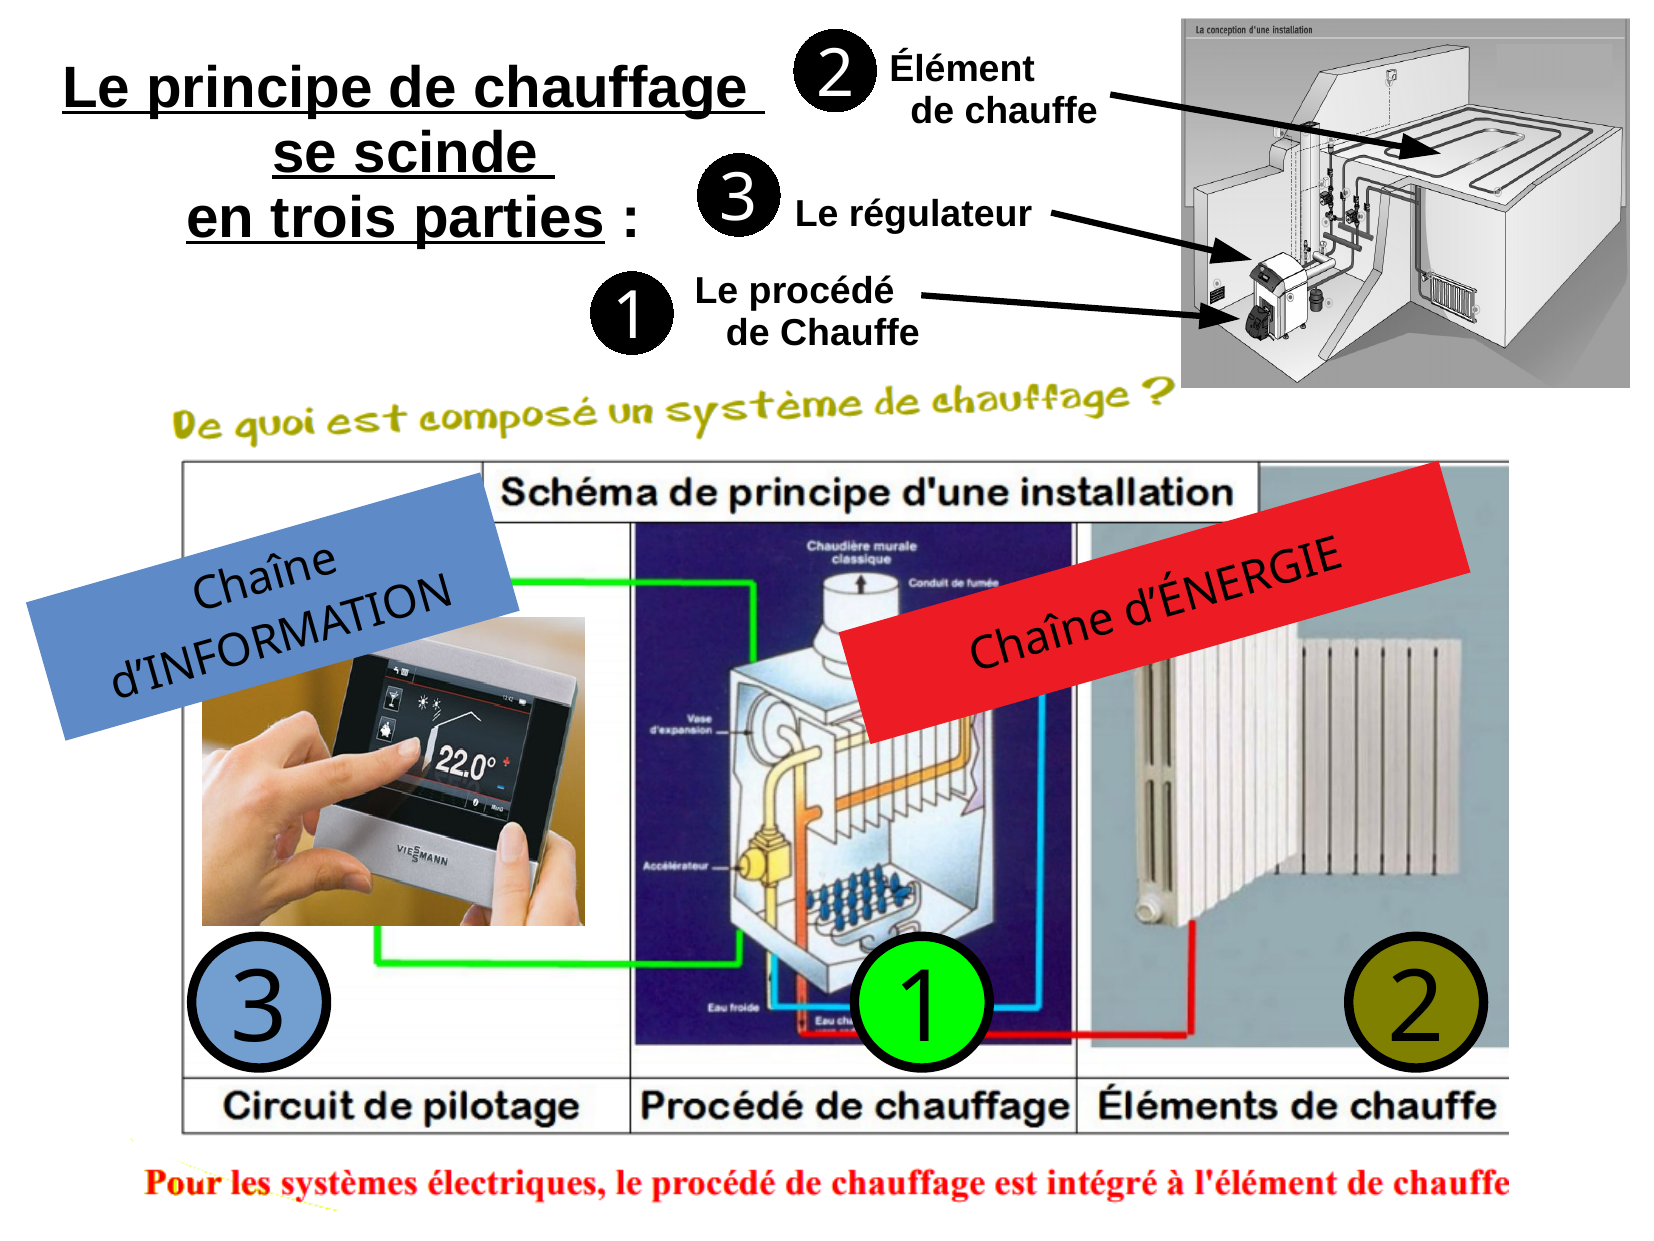

2
Élément
 de chauffe
Le principe de chauffage
se scinde
en trois parties :
3
Le régulateur
Le procédé
 de Chauffe
1
Chaîne d’INFORMATION
Chaîne d’ÉNERGIE
3
1
2